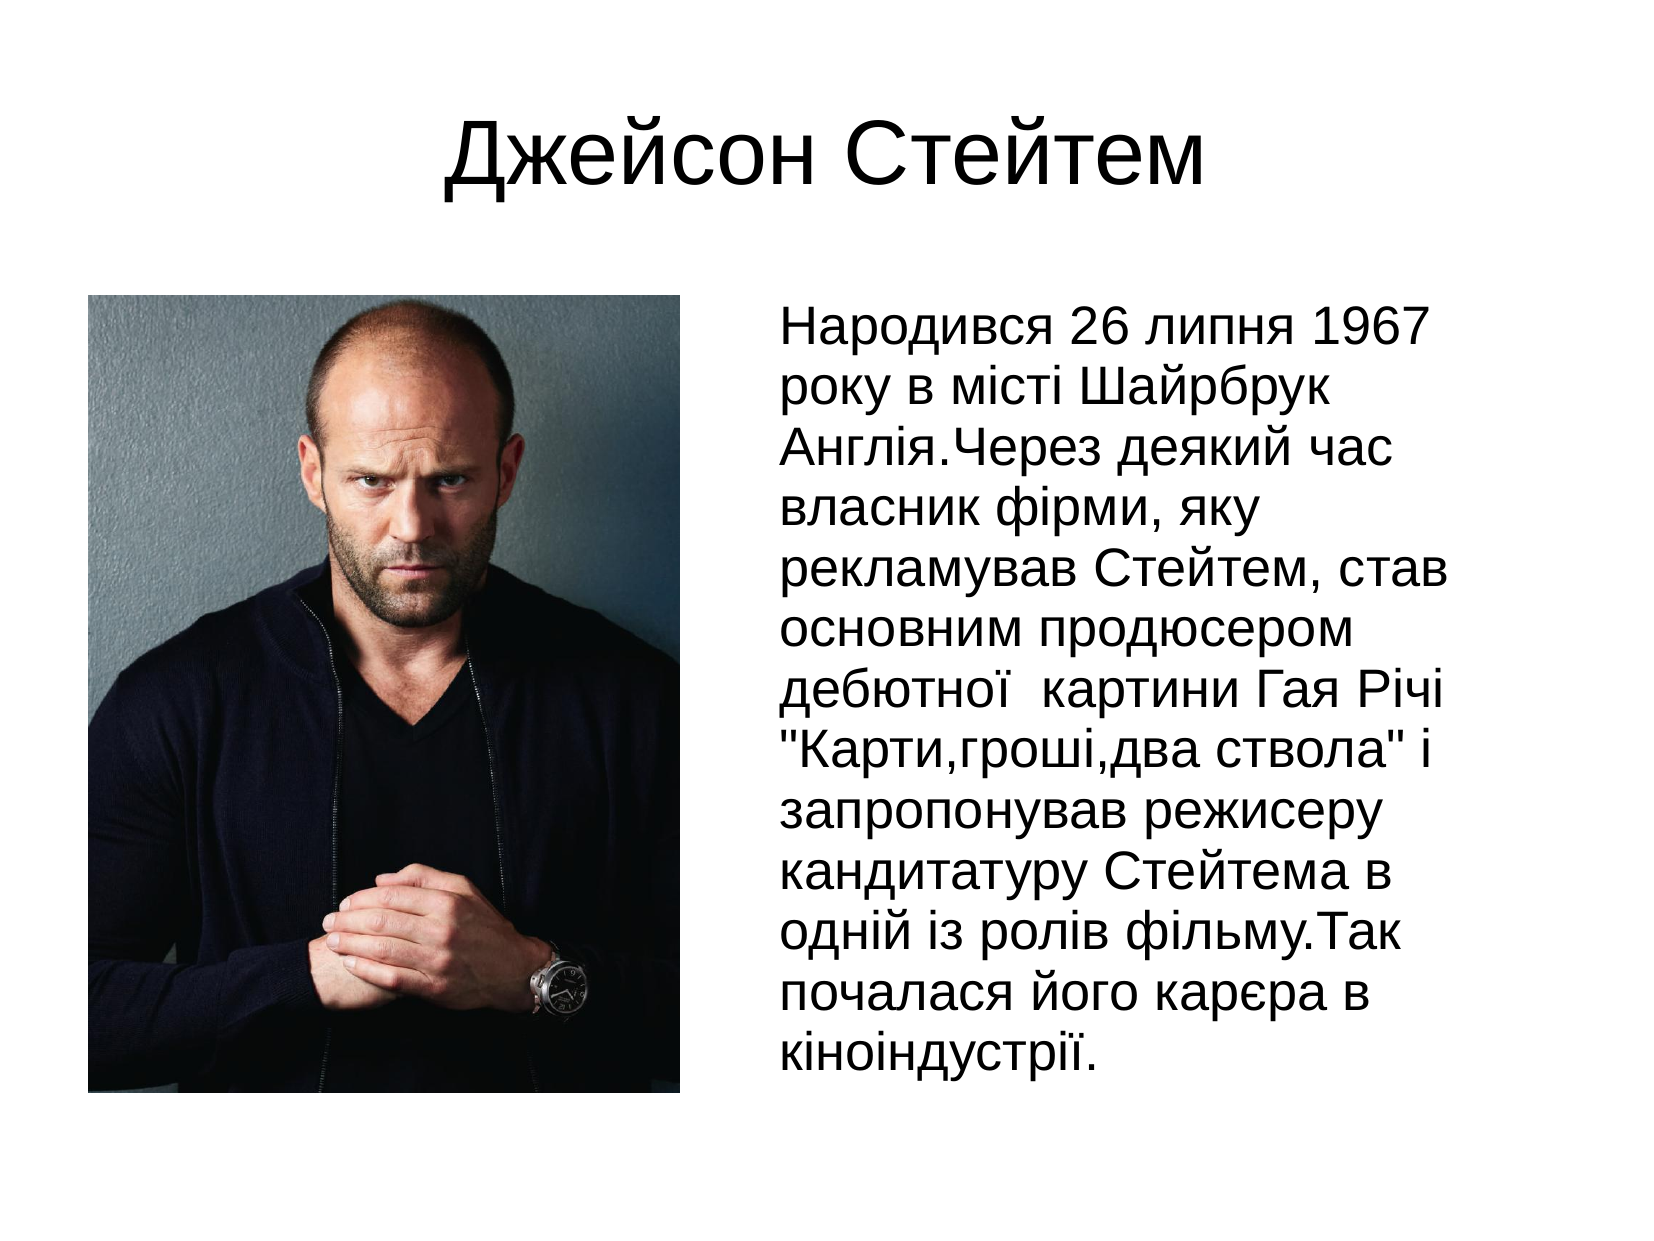

# Джейсон Стейтем
Народився 26 липня 1967 року в місті Шайрбрук Англія.Через деякий час власник фірми, яку рекламував Стейтем, став основним продюсером дебютної картини Гая Річі "Карти,гроші,два ствола" і запропонував режисеру кандитатуру Стейтема в одній із ролів фільму.Так почалася його карєра в кіноіндустрії.